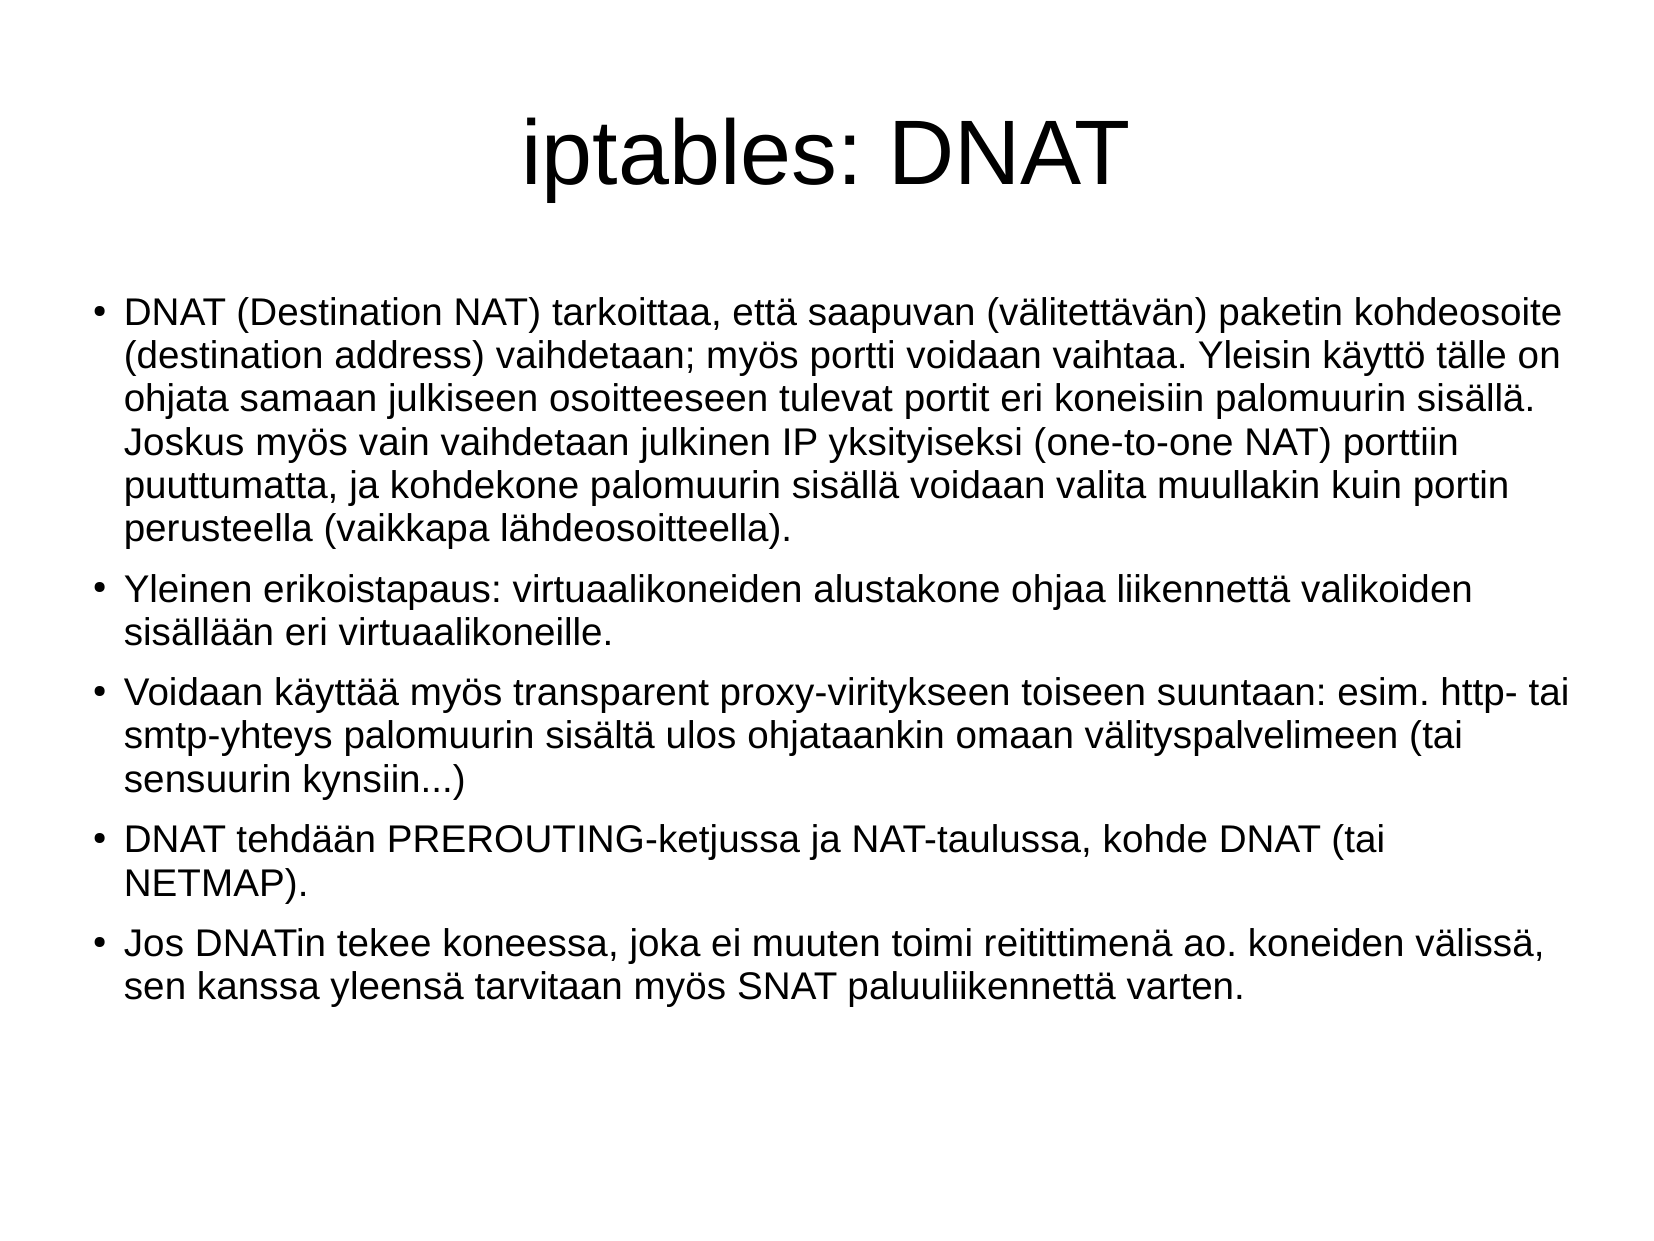

# iptables: DNAT
DNAT (Destination NAT) tarkoittaa, että saapuvan (välitettävän) paketin kohdeosoite (destination address) vaihdetaan; myös portti voidaan vaihtaa. Yleisin käyttö tälle on ohjata samaan julkiseen osoitteeseen tulevat portit eri koneisiin palomuurin sisällä. Joskus myös vain vaihdetaan julkinen IP yksityiseksi (one-to-one NAT) porttiin puuttumatta, ja kohdekone palomuurin sisällä voidaan valita muullakin kuin portin perusteella (vaikkapa lähdeosoitteella).
Yleinen erikoistapaus: virtuaalikoneiden alustakone ohjaa liikennettä valikoiden sisällään eri virtuaalikoneille.
Voidaan käyttää myös transparent proxy-viritykseen toiseen suuntaan: esim. http- tai smtp-yhteys palomuurin sisältä ulos ohjataankin omaan välityspalvelimeen (tai sensuurin kynsiin...)
DNAT tehdään PREROUTING-ketjussa ja NAT-taulussa, kohde DNAT (tai NETMAP).
Jos DNATin tekee koneessa, joka ei muuten toimi reitittimenä ao. koneiden välissä, sen kanssa yleensä tarvitaan myös SNAT paluuliikennettä varten.